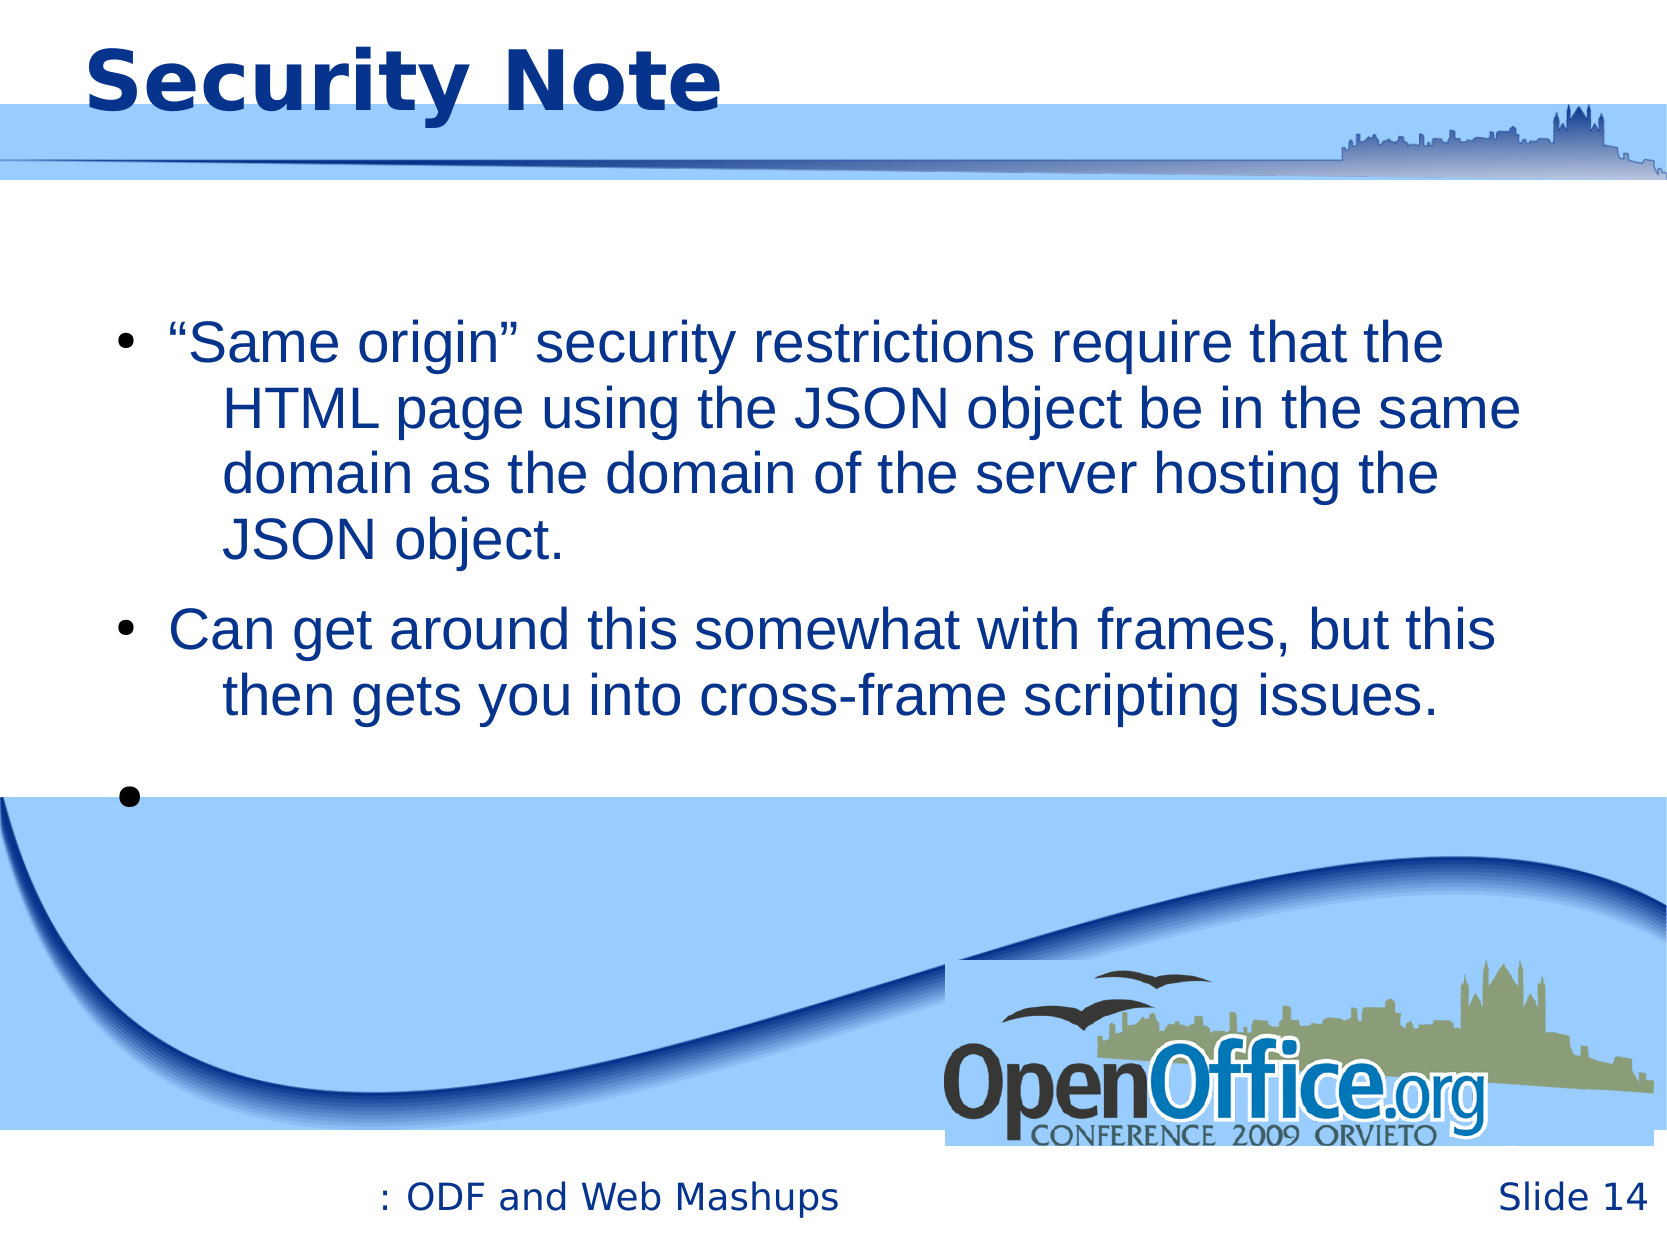

# Security Note
“Same origin” security restrictions require that the HTML page using the JSON object be in the same domain as the domain of the server hosting the JSON object.
Can get around this somewhat with frames, but this then gets you into cross-frame scripting issues.
ODF and Web Mashups
14